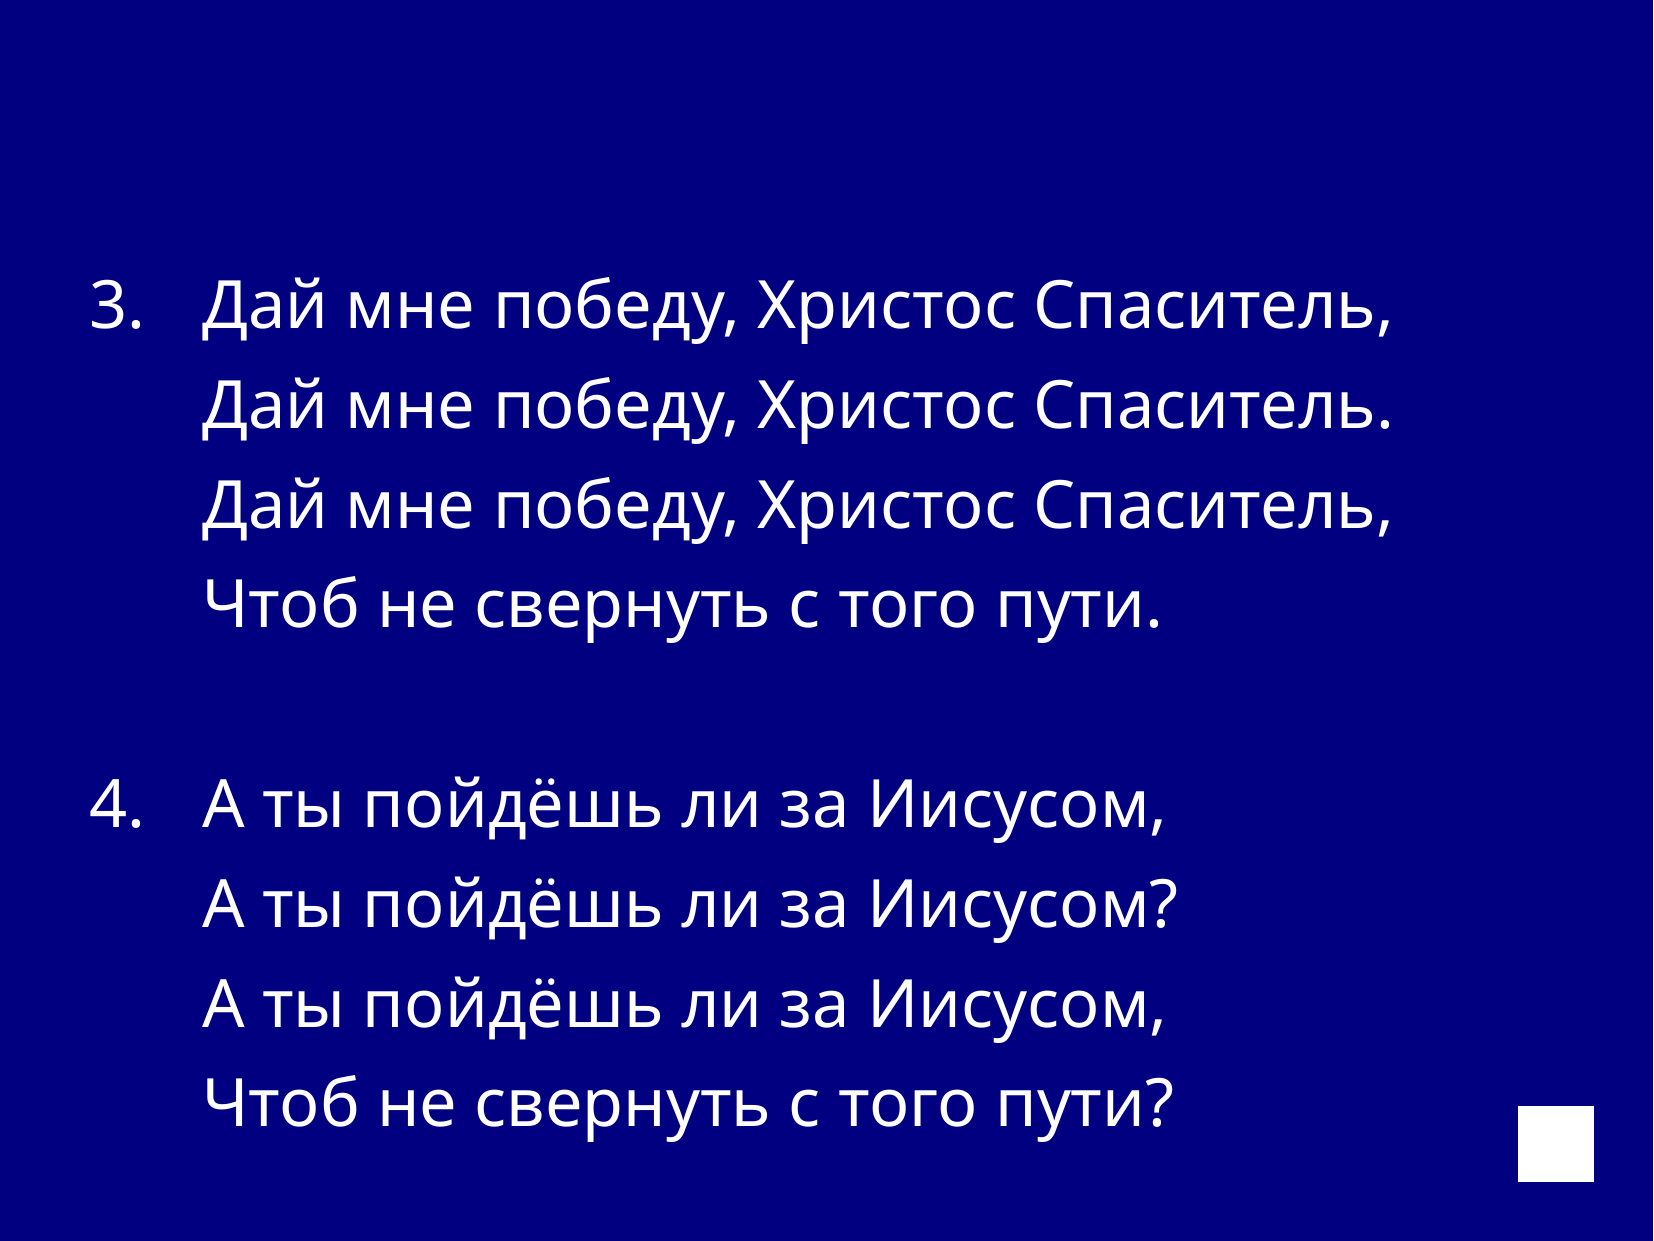

3.	Дай мне победу, Христос Спаситель,
	Дай мне победу, Христос Спаситель.
	Дай мне победу, Христос Спаситель,
	Чтоб не свернуть с того пути.
4.	А ты пойдёшь ли за Иисусом,
	А ты пойдёшь ли за Иисусом?
	А ты пойдёшь ли за Иисусом,
	Чтоб не свернуть с того пути?